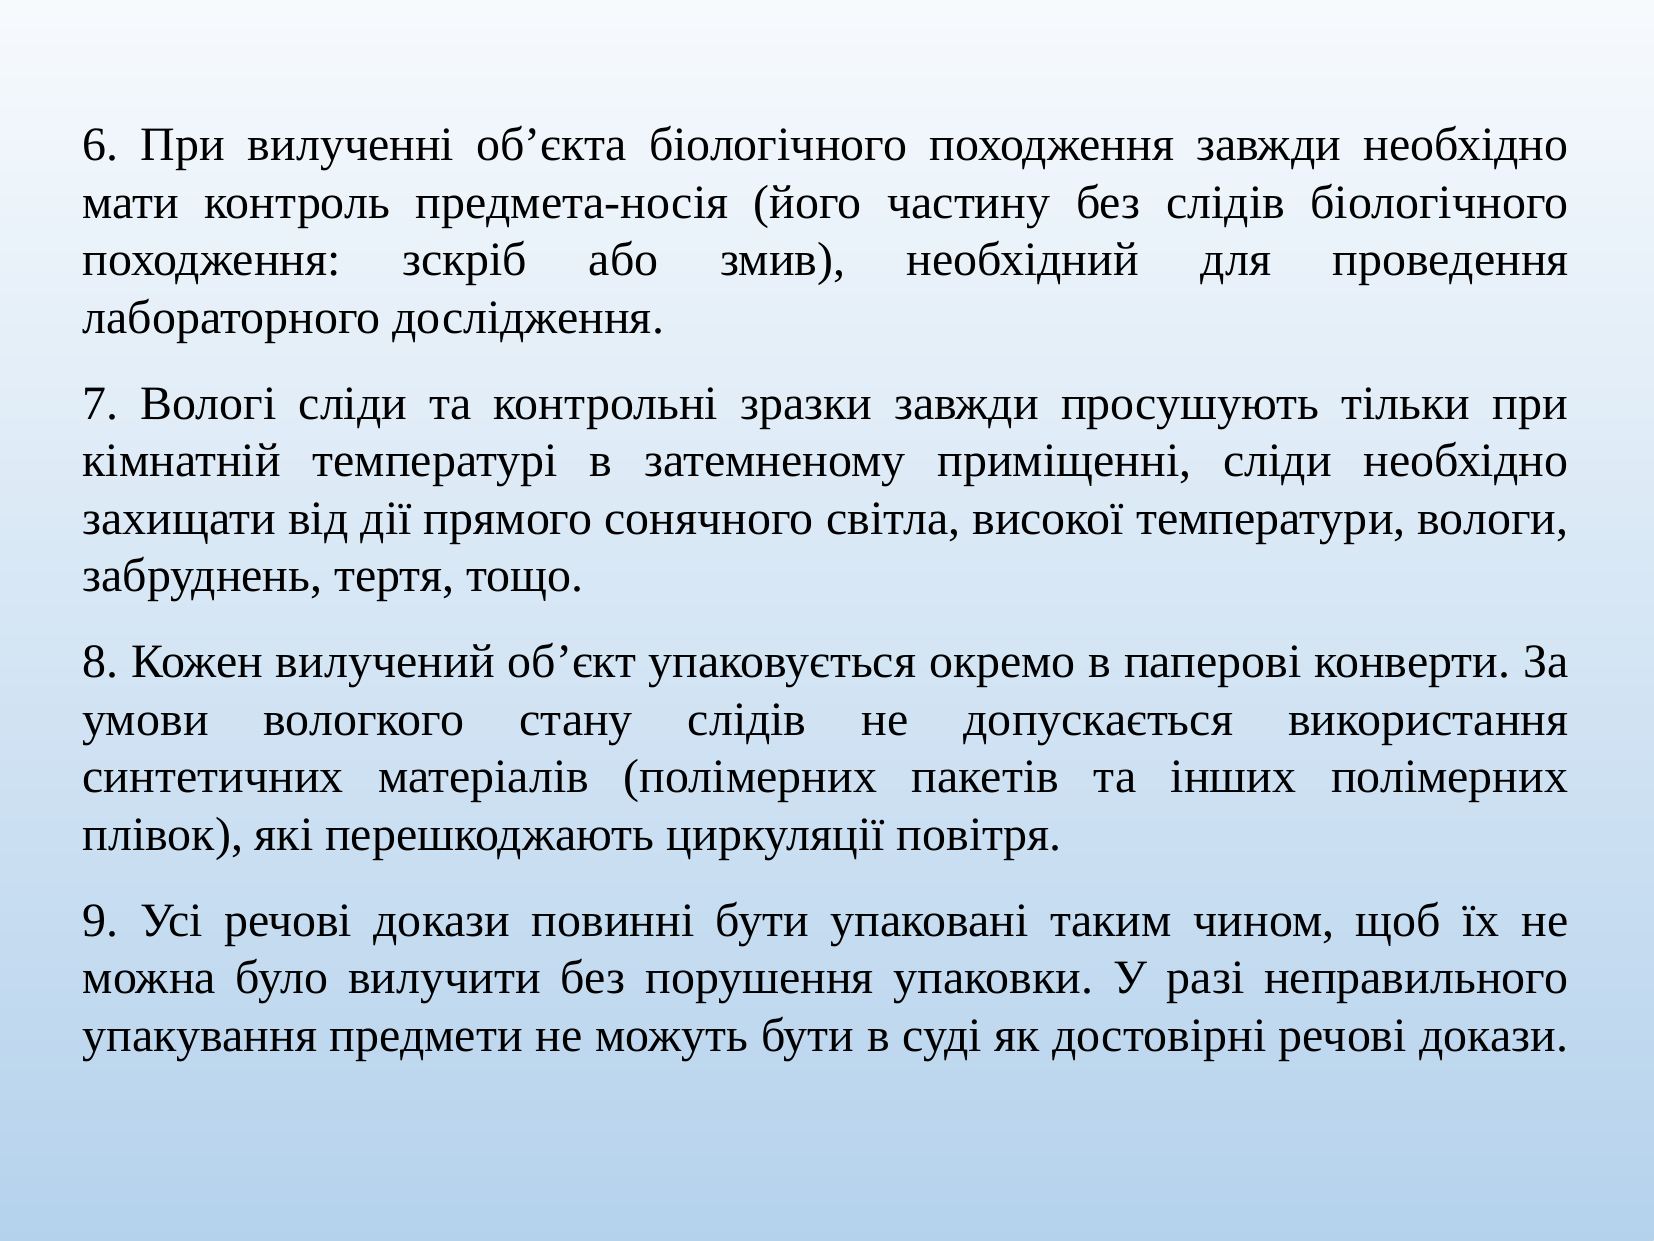

# 6. При вилученні об’єкта біологічного походження завжди необхідно мати контроль предмета-носія (його частину без слідів біологічного походження: зскріб або змив), необхідний для проведення лабораторного дослідження.
7. Вологі сліди та контрольні зразки завжди просушують тільки при кімнатній температурі в затемненому приміщенні, сліди необхідно захищати від дії прямого сонячного світла, високої температури, вологи, забруднень, тертя, тощо.
8. Кожен вилучений об’єкт упаковується окремо в паперові конверти. За умови вологкого стану слідів не допускається використання синтетичних матеріалів (полімерних пакетів та інших полімерних плівок), які перешкоджають циркуляції повітря.
9. Усі речові докази повинні бути упаковані таким чином, щоб їх не можна було вилучити без порушення упаковки. У разі неправильного упакування предмети не можуть бути в суді як достовірні речові докази.